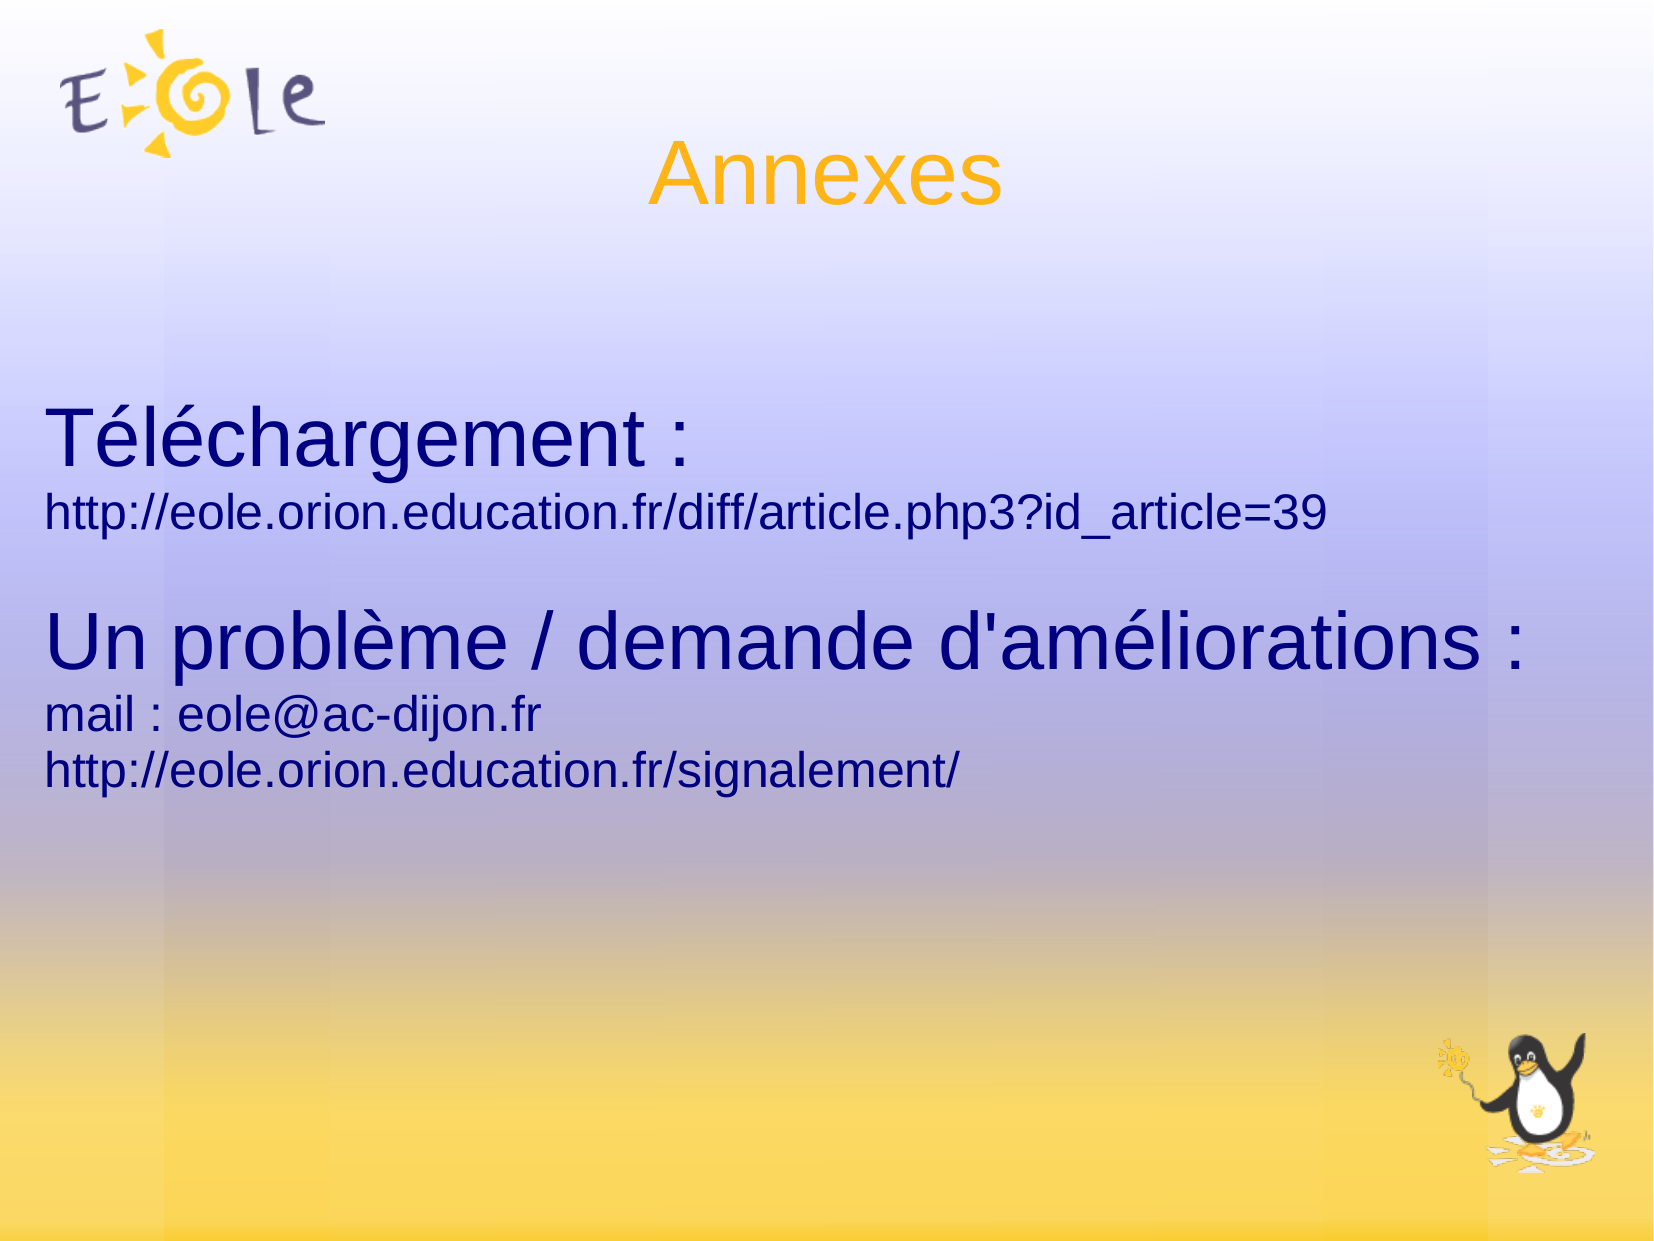

# Annexes
Téléchargement :
http://eole.orion.education.fr/diff/article.php3?id_article=39
Un problème / demande d'améliorations :
mail : eole@ac-dijon.fr
http://eole.orion.education.fr/signalement/